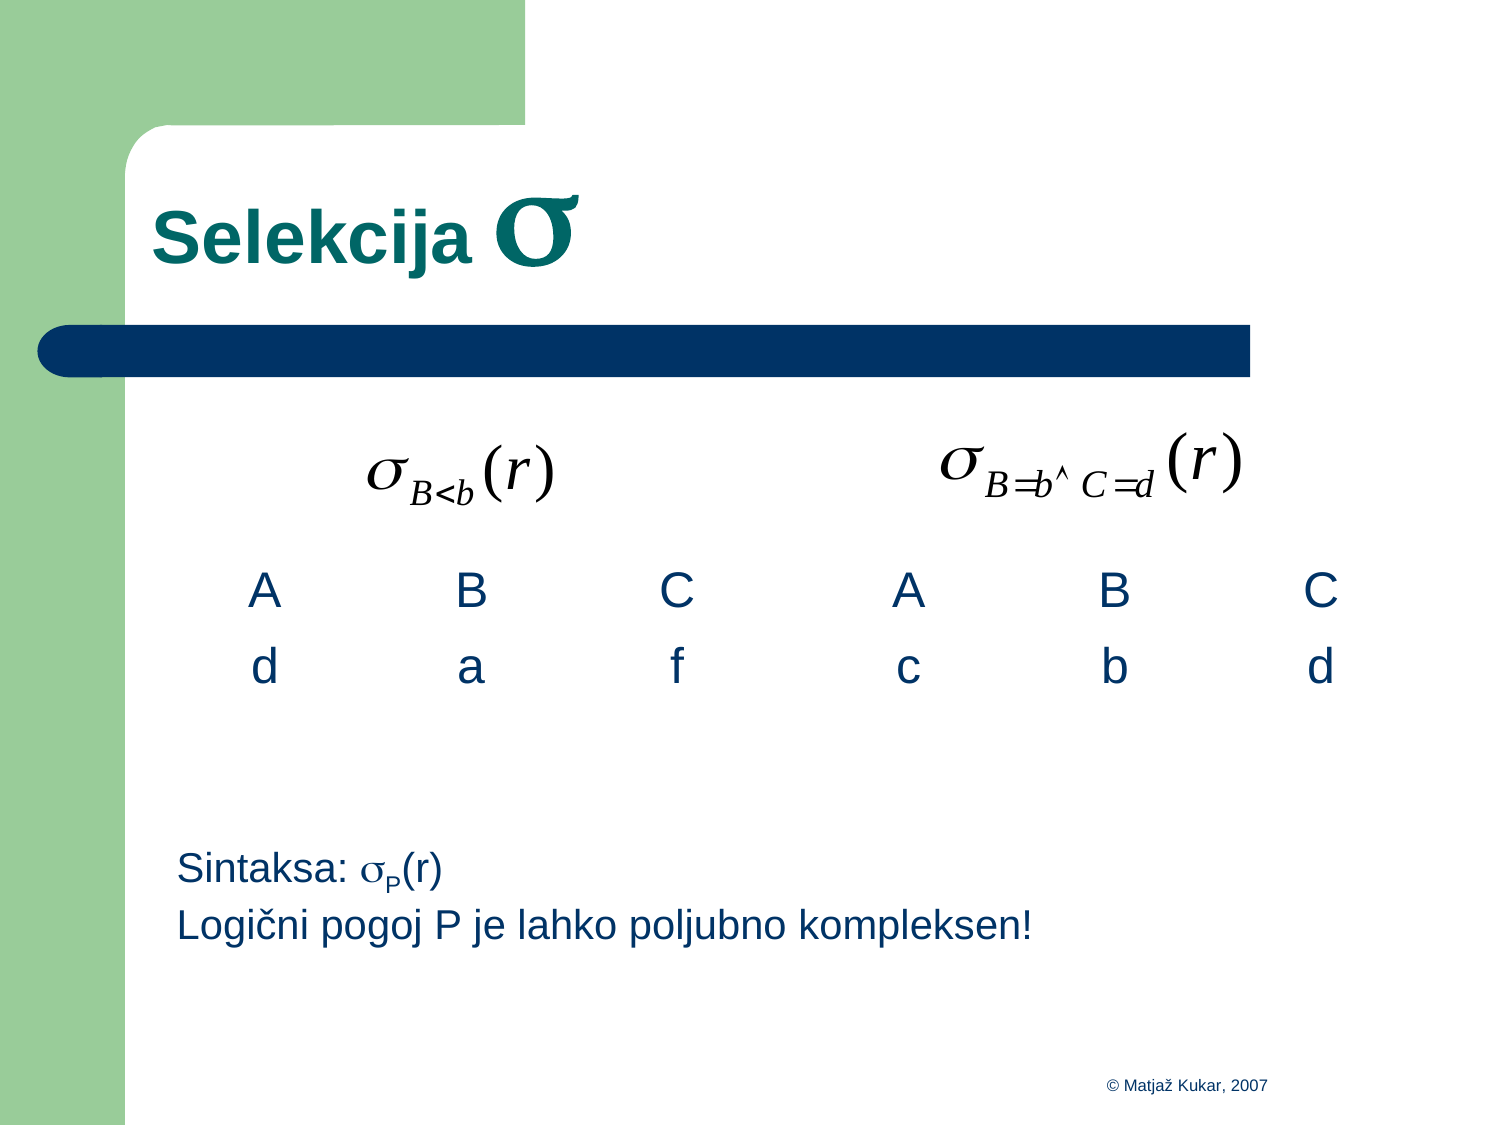

# Selekcija 
| A | B | C |
| --- | --- | --- |
| d | a | f |
| A | B | C |
| --- | --- | --- |
| c | b | d |
Sintaksa: P(r)
Logični pogoj P je lahko poljubno kompleksen!
© Matjaž Kukar, 2007